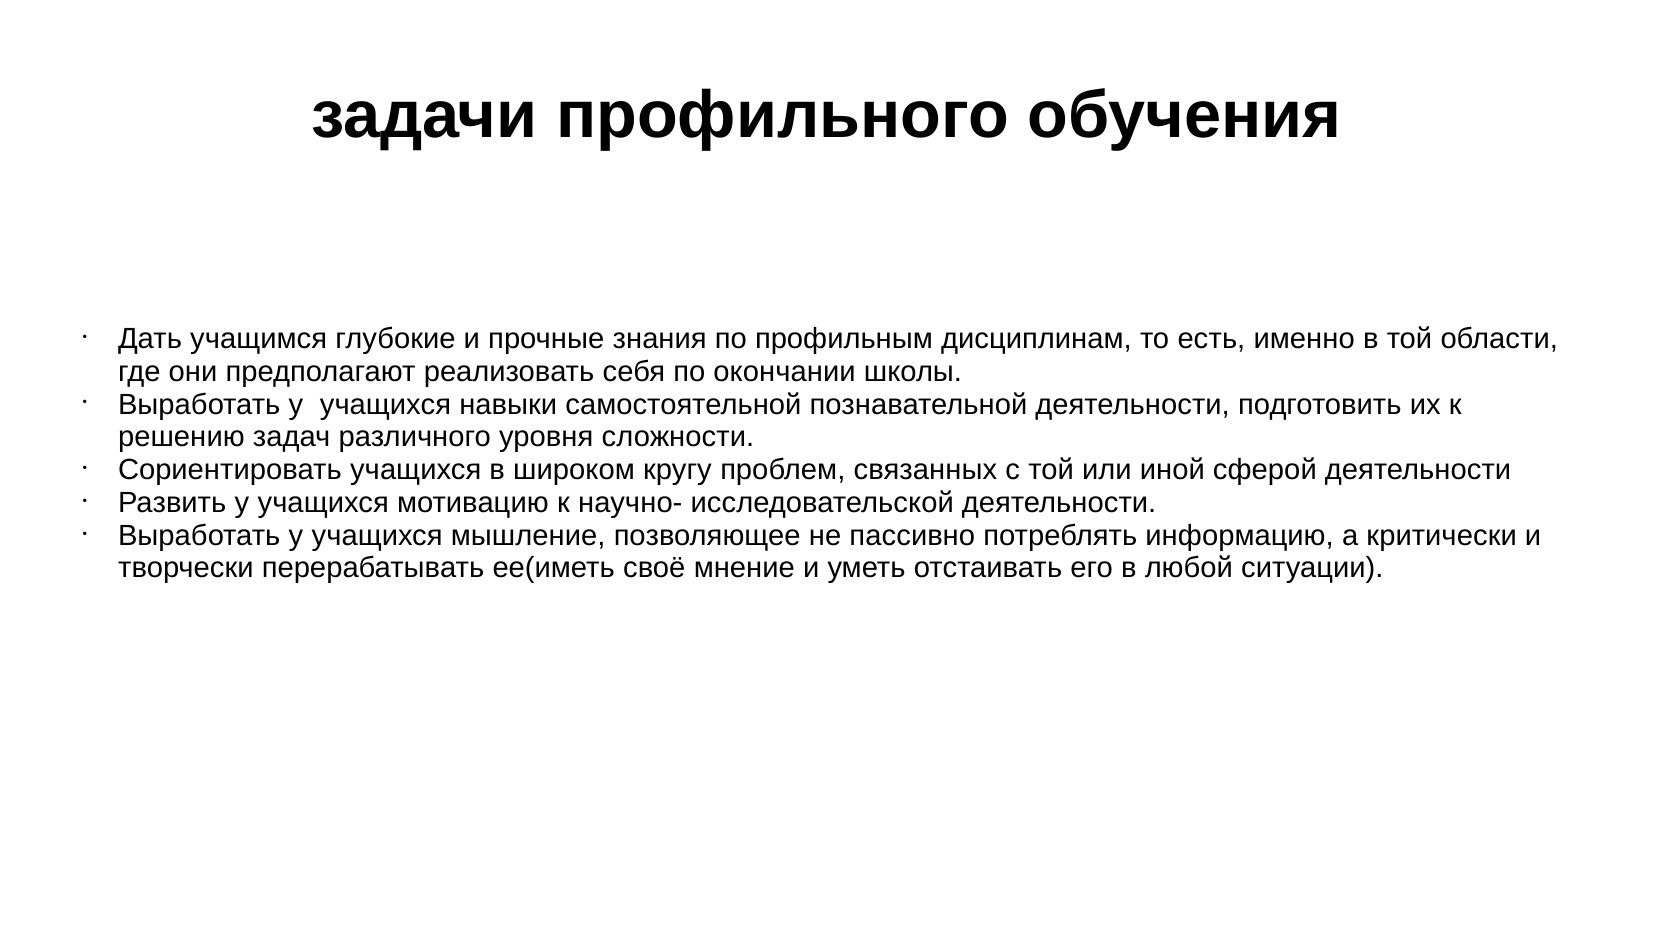

# задачи профильного обучения
Дать учащимся глубокие и прочные знания по профильным дисциплинам, то есть, именно в той области, где они предполагают реализовать себя по окончании школы.
Выработать у учащихся навыки самостоятельной познавательной деятельности, подготовить их к решению задач различного уровня сложности.
Сориентировать учащихся в широком кругу проблем, связанных с той или иной сферой деятельности
Развить у учащихся мотивацию к научно- исследовательской деятельности.
Выработать у учащихся мышление, позволяющее не пассивно потреблять информацию, a критически и творчески перерабатывать ее(иметь своё мнение и уметь отстаивать его в любой ситуации).